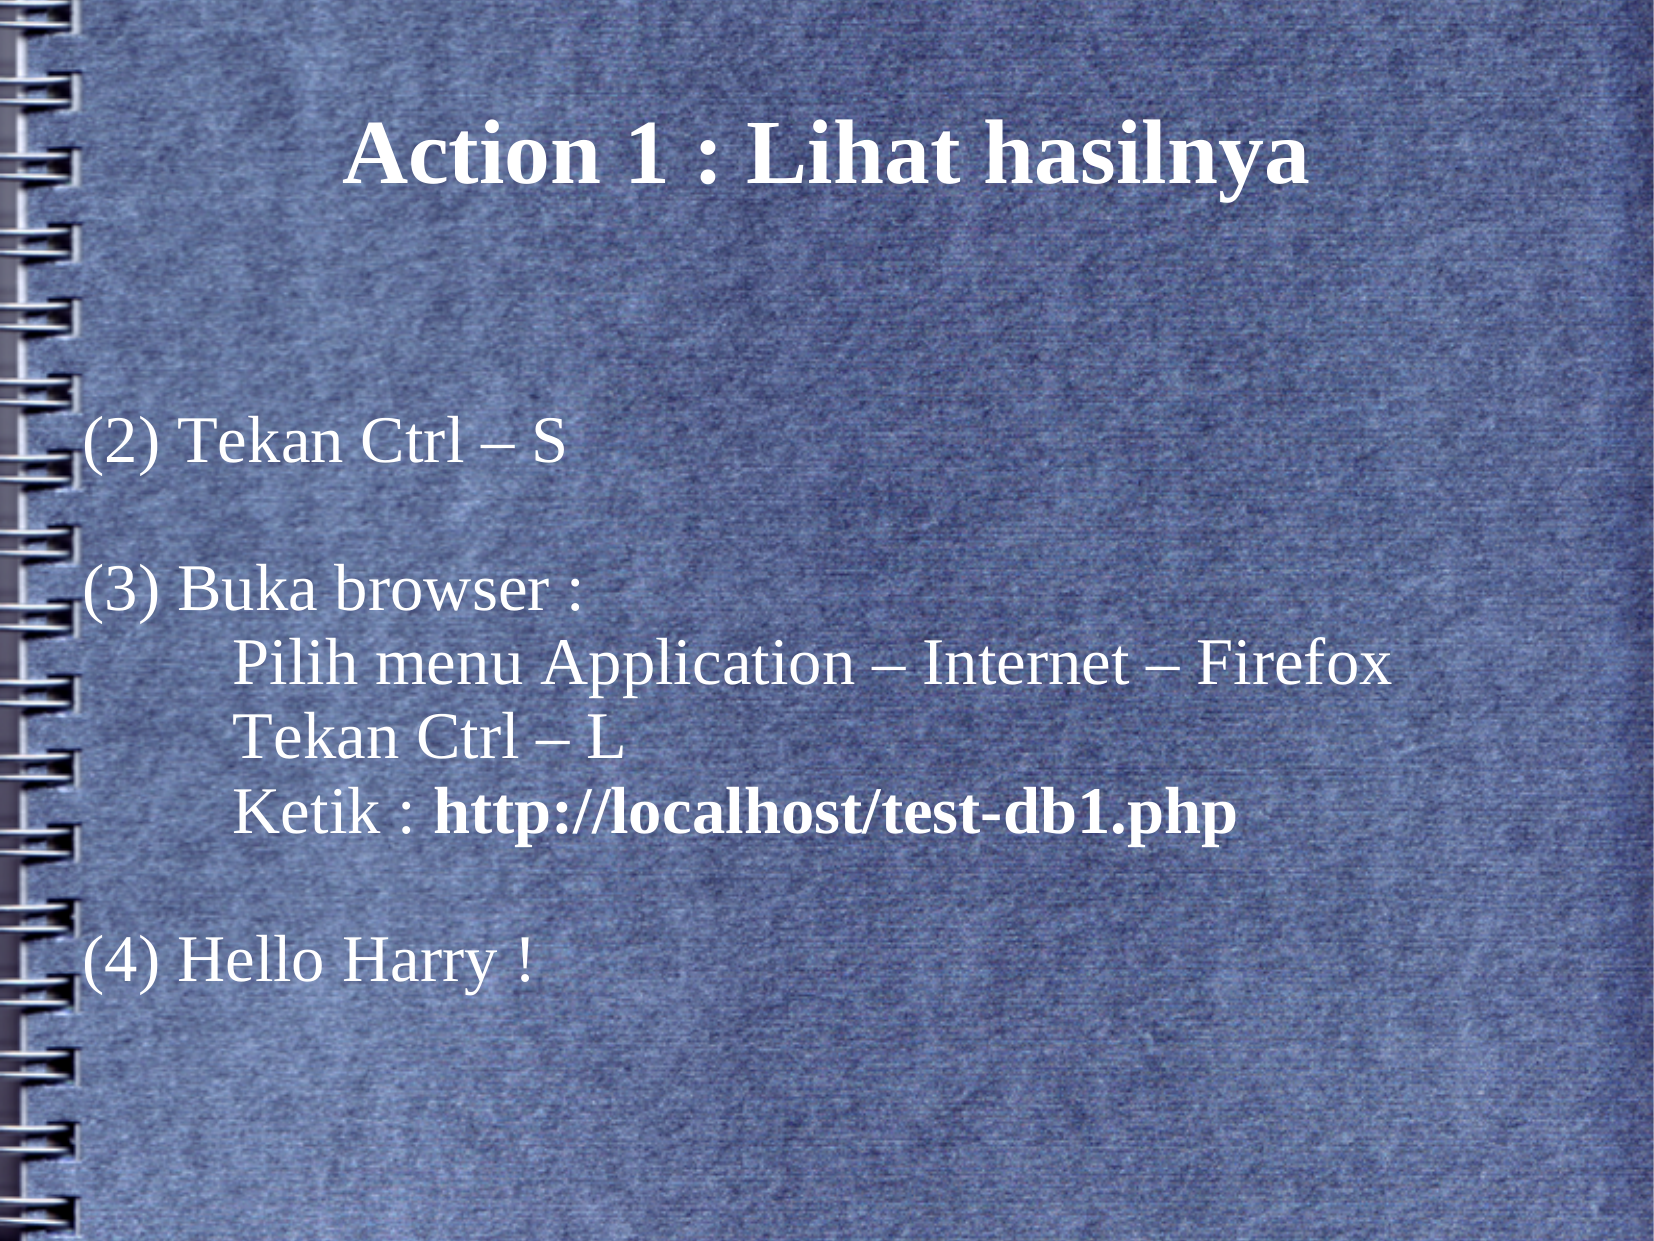

# Action 1 : Lihat hasilnya
(2) Tekan Ctrl – S
(3) Buka browser :
		Pilih menu Application – Internet – Firefox
		Tekan Ctrl – L
		Ketik : http://localhost/test-db1.php
(4) Hello Harry !